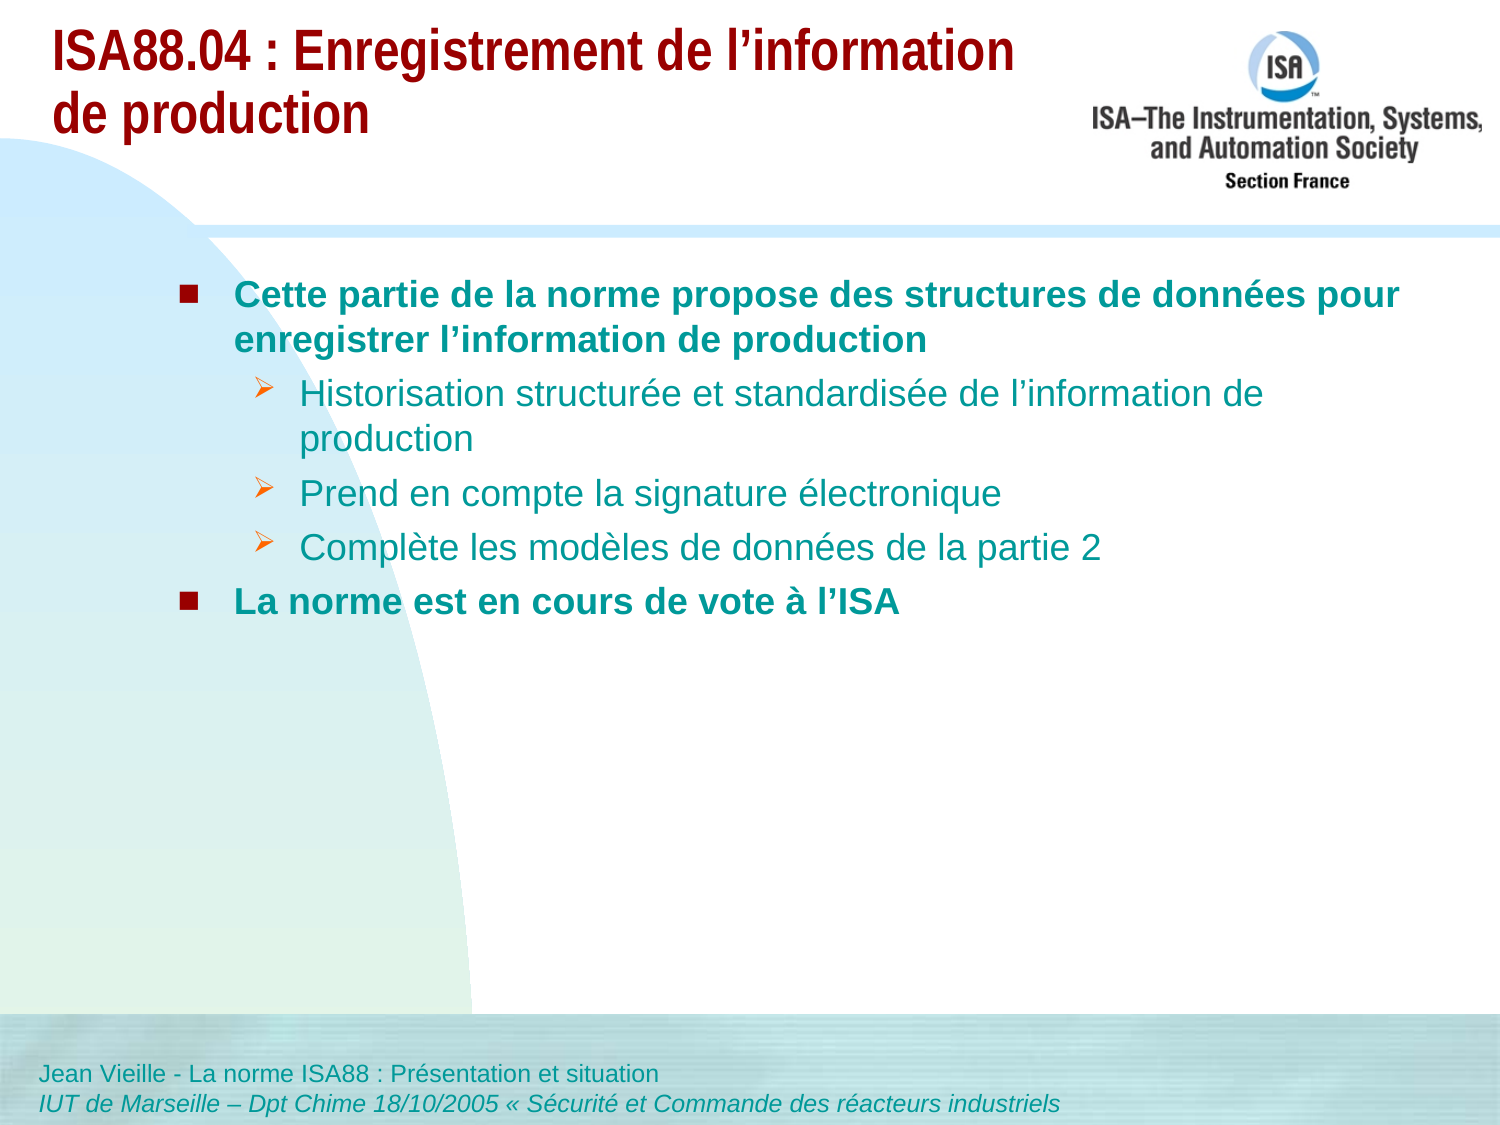

# ISA88.04 : Enregistrement de l’information de production
Cette partie de la norme propose des structures de données pour enregistrer l’information de production
Historisation structurée et standardisée de l’information de production
Prend en compte la signature électronique
Complète les modèles de données de la partie 2
La norme est en cours de vote à l’ISA